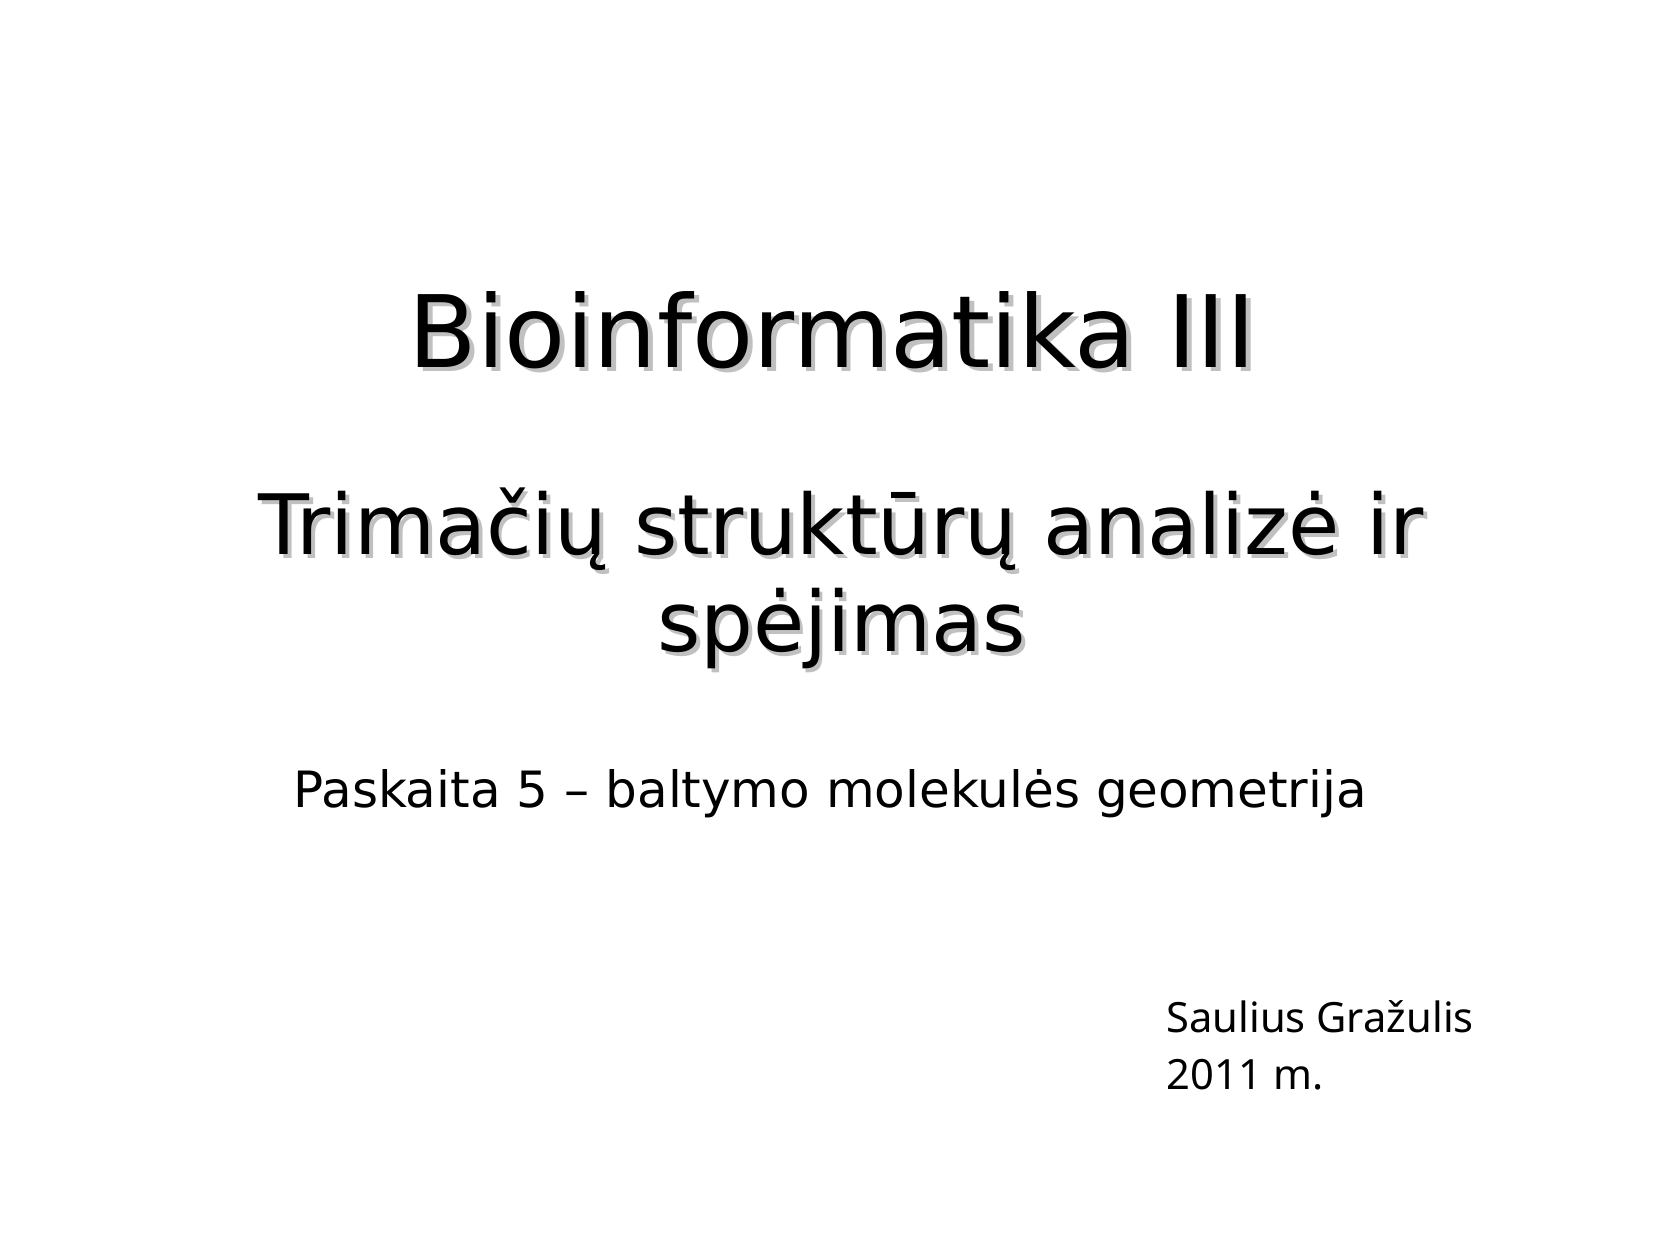

# Bioinformatika III
Trimačių struktūrų analizė ir spėjimas
Paskaita 5 – baltymo molekulės geometrija
Saulius Gražulis
2011 m.